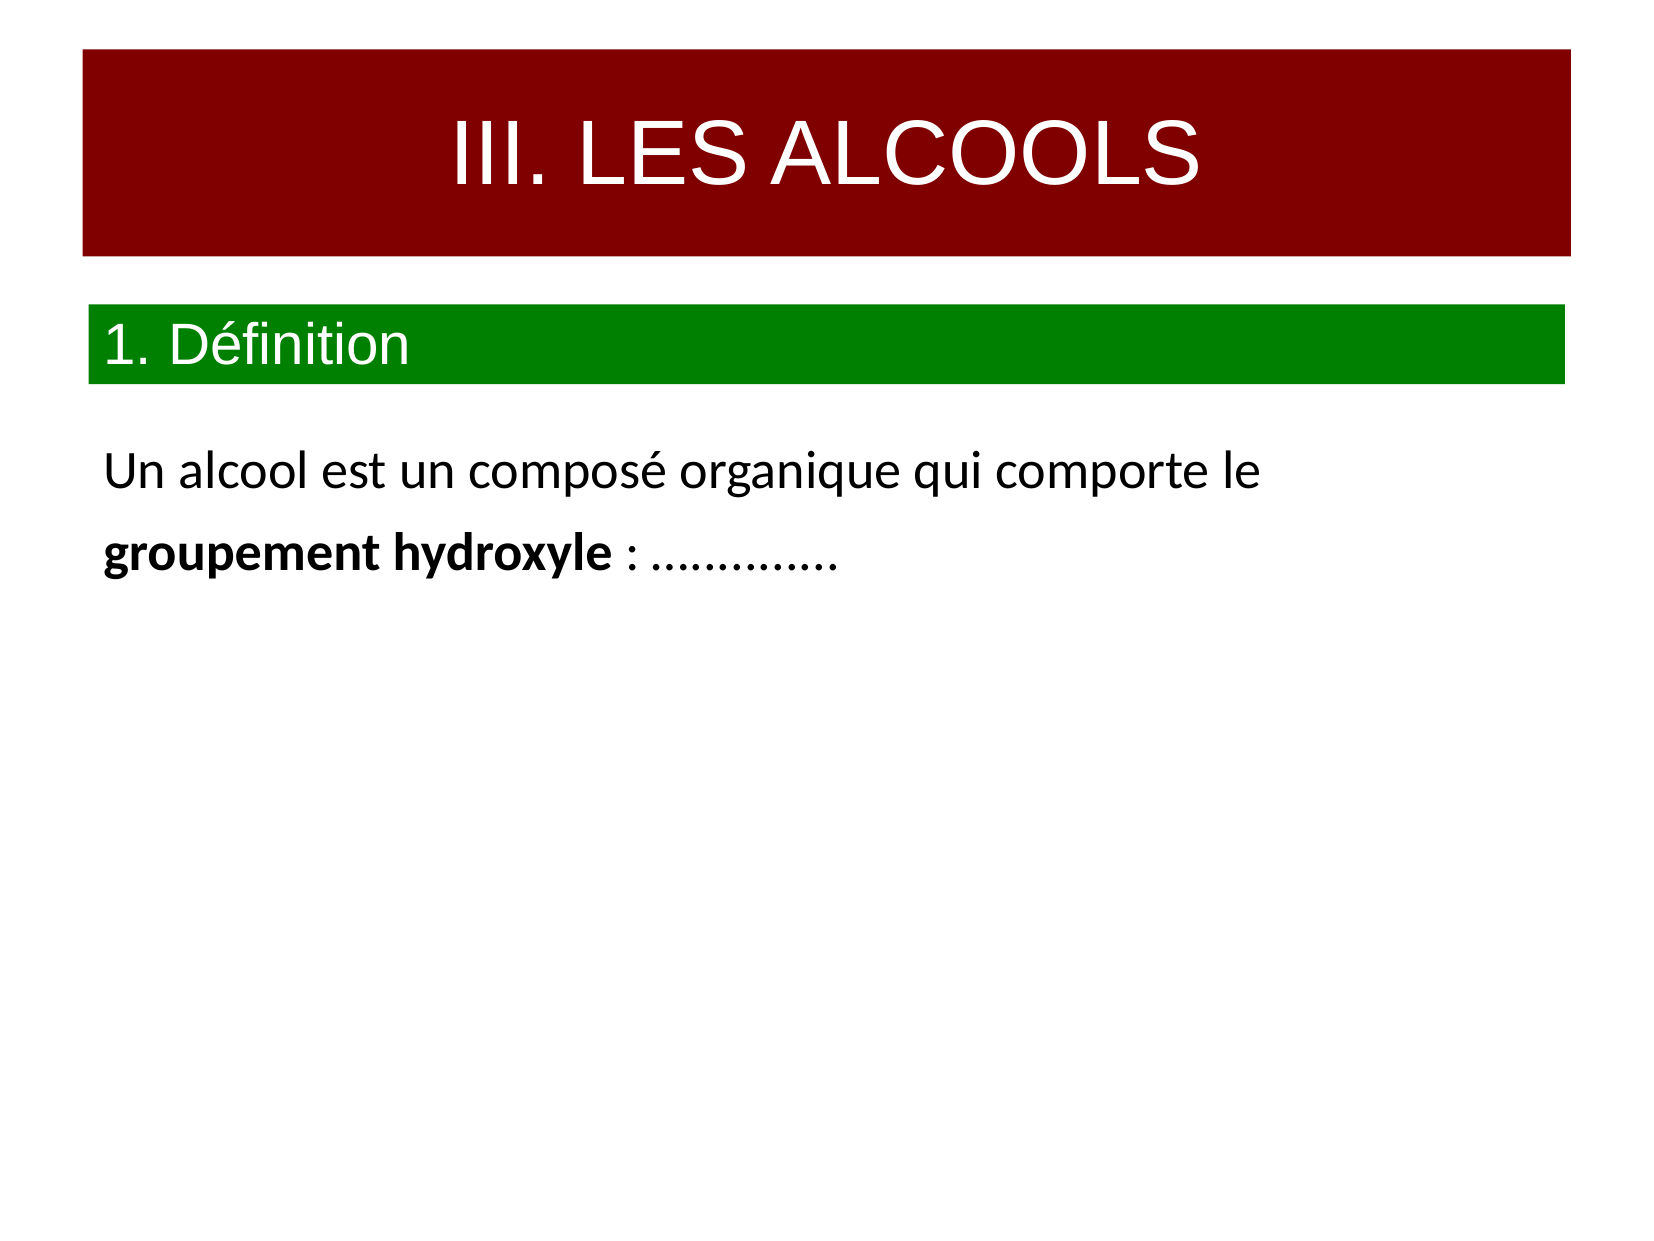

# III. LES ALCOOLS
1. Définition
Un alcool est un composé organique qui comporte le groupement hydroxyle : …...........